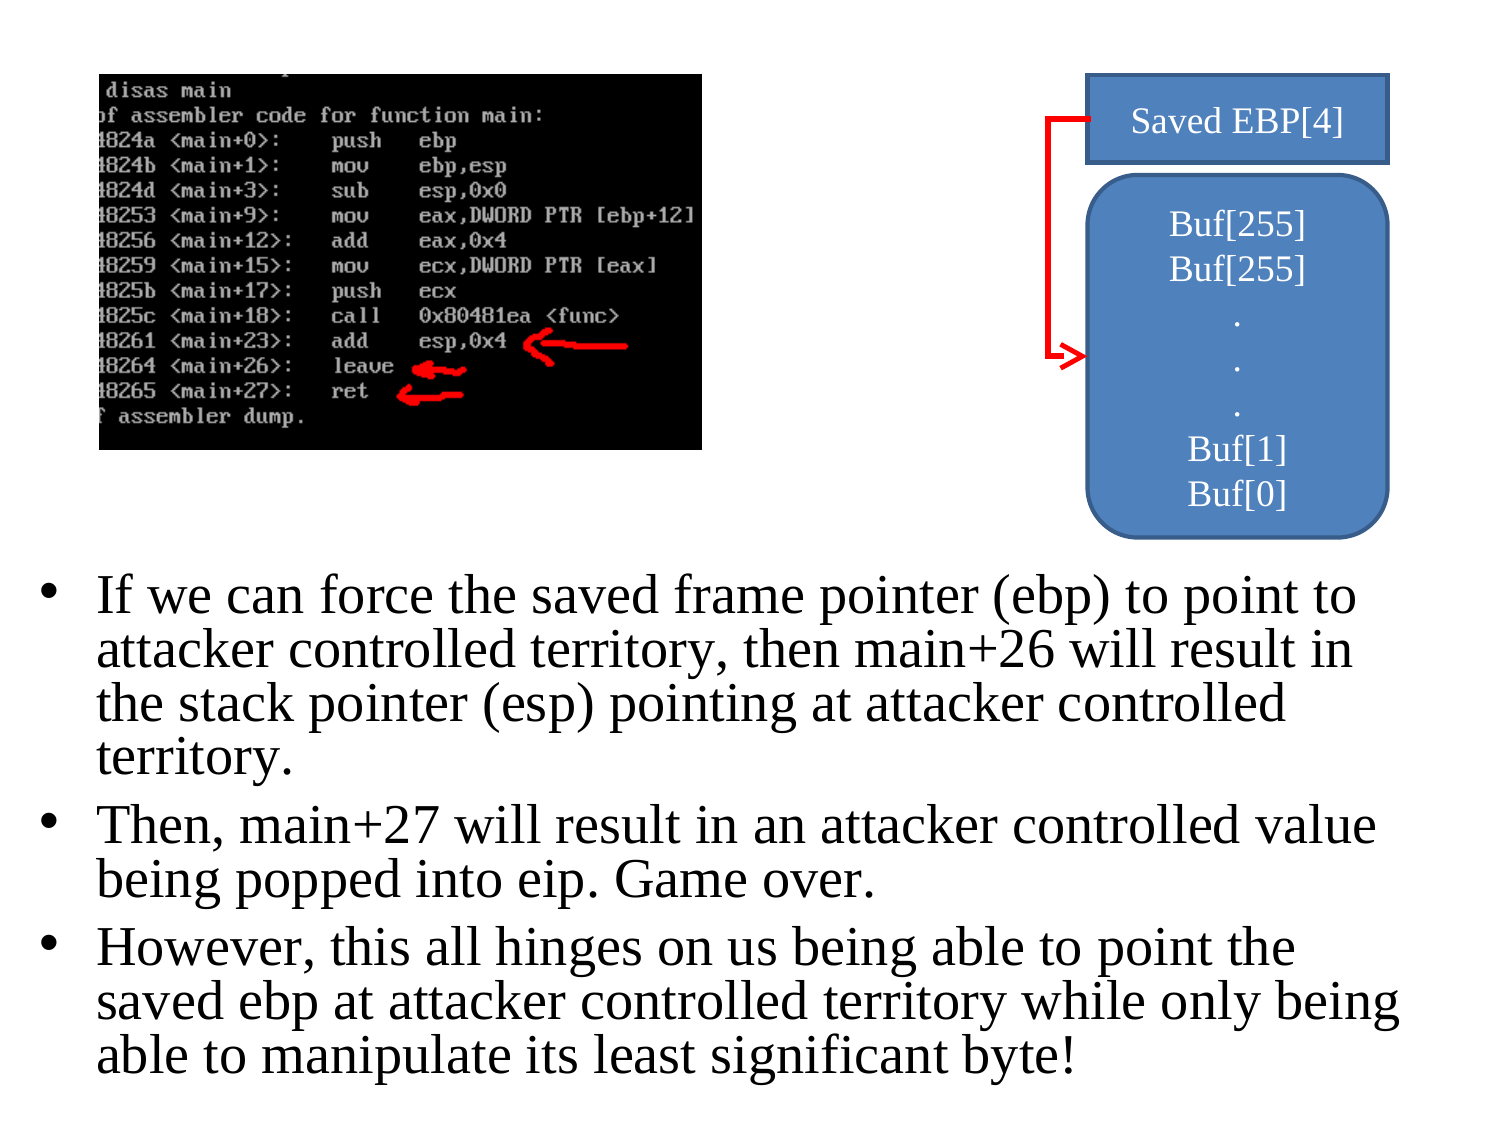

Saved EBP[4]
Buf[255]
Buf[255]
.
.
.
Buf[1]
Buf[0]
# If we can force the saved frame pointer (ebp) to point to attacker controlled territory, then main+26 will result in the stack pointer (esp) pointing at attacker controlled territory.
Then, main+27 will result in an attacker controlled value being popped into eip. Game over.
However, this all hinges on us being able to point the saved ebp at attacker controlled territory while only being able to manipulate its least significant byte!